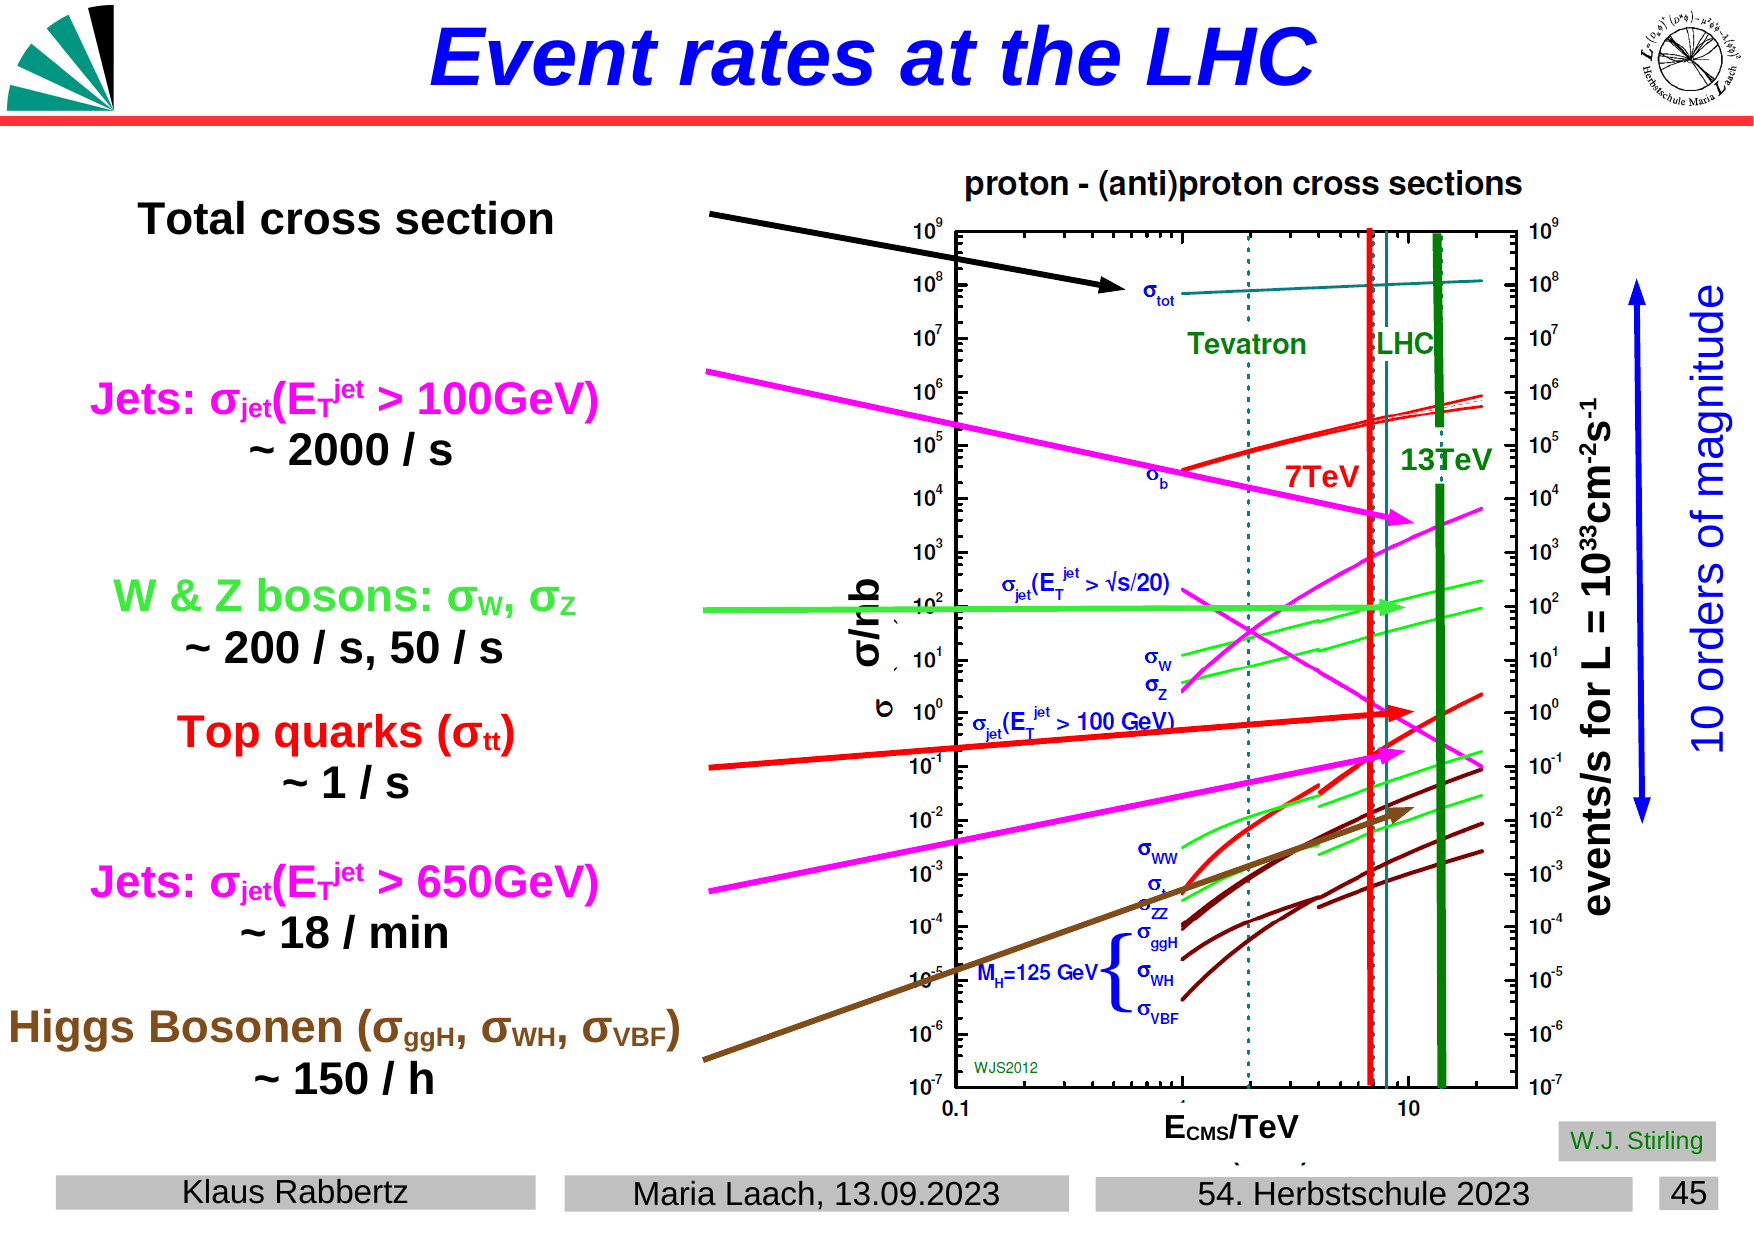

# Event rates at the LHC
Total cross section
Jets: σjet(ETjet > 100GeV)
 ~ 2000 / s
13TeV
7TeV
10 orders of magnitude
W & Z bosons: σW, σZ
~ 200 / s, 50 / s
σ/nb
events/s for L = 1033cm-2s-1
Top quarks (σtt)
~ 1 / s
Jets: σjet(ETjet > 650GeV)
~ 18 / min
Higgs Bosonen (σggH, σWH, σVBF)
~ 150 / h
ECMS/TeV
W.J. Stirling